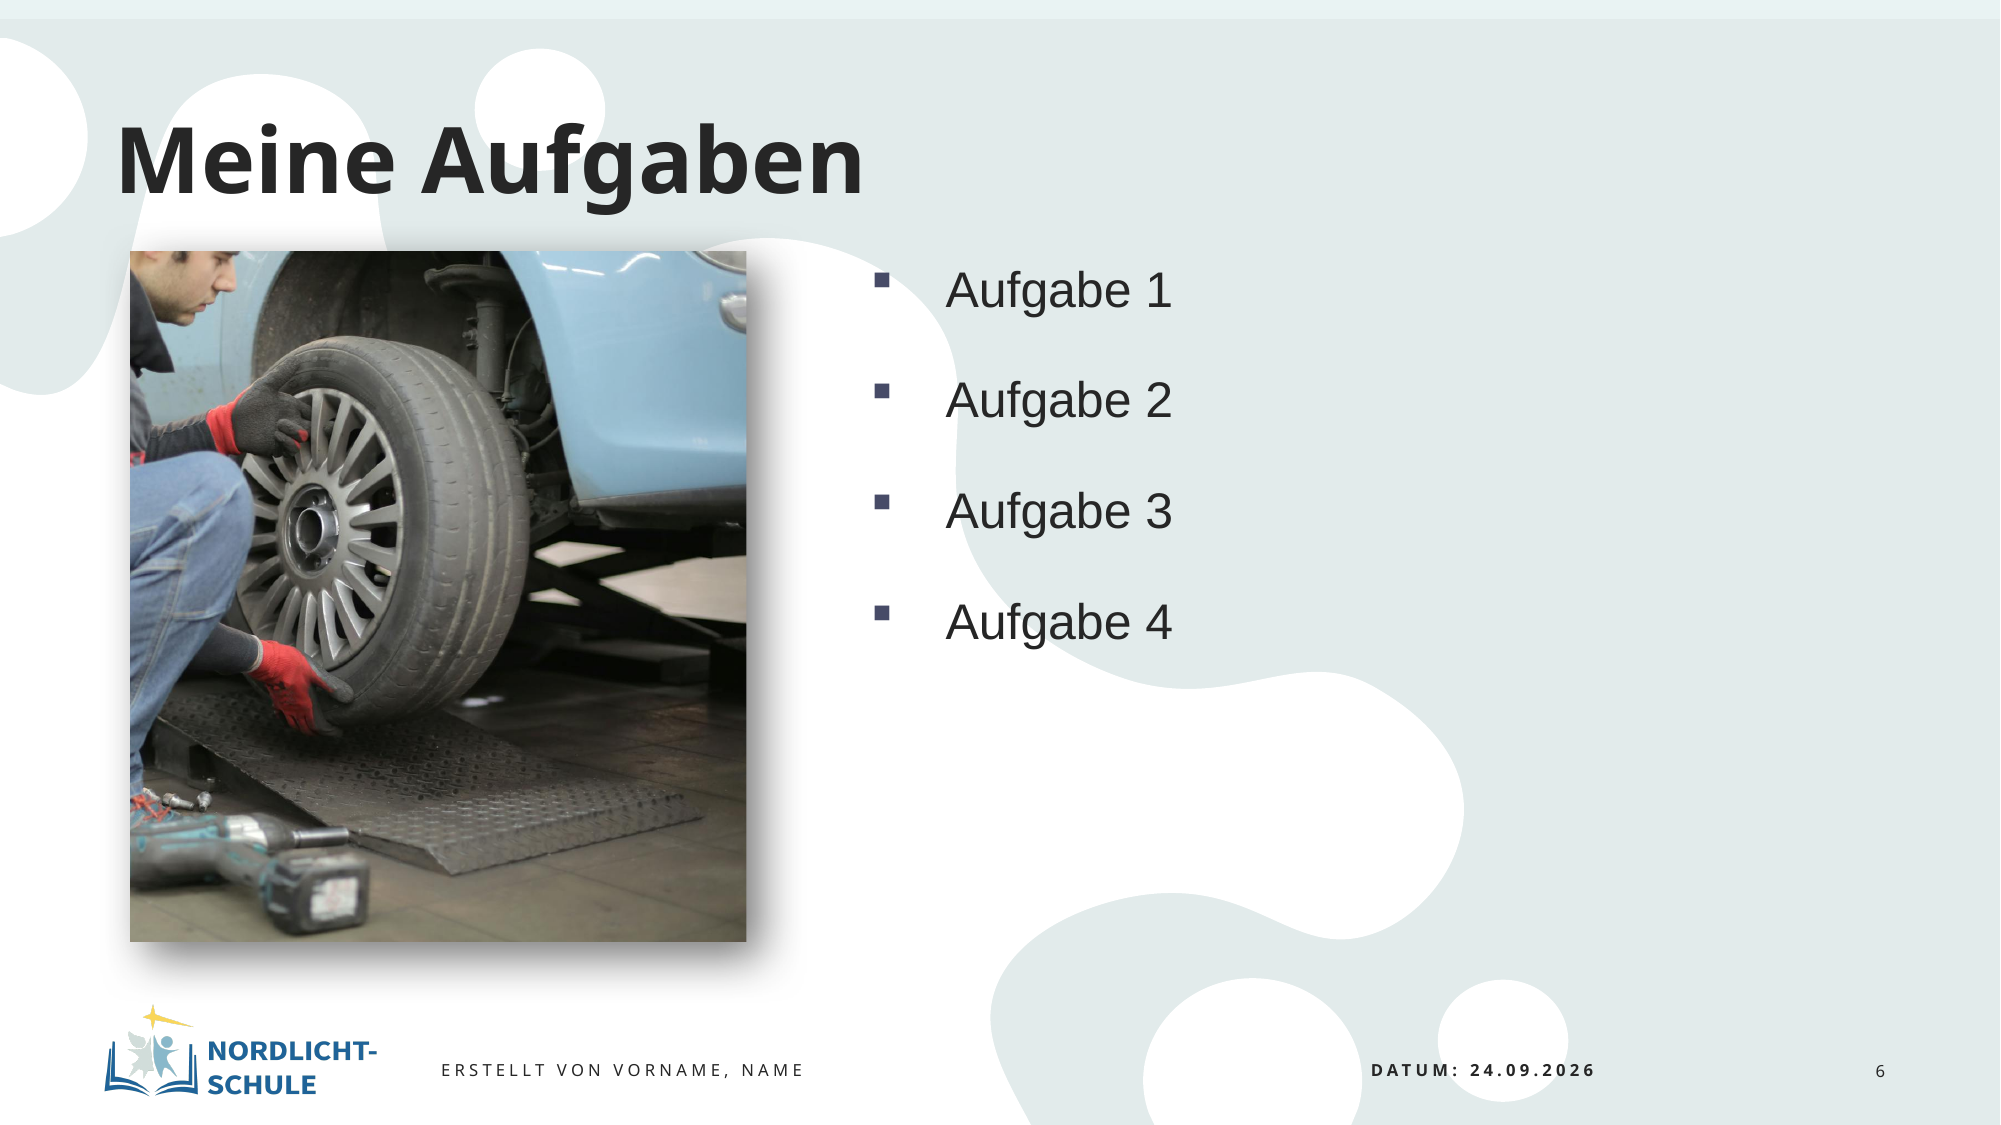

# Meine Aufgaben
Aufgabe 1
Aufgabe 2
Aufgabe 3
Aufgabe 4
Erstellt von Vorname, Name
DATUM:
6